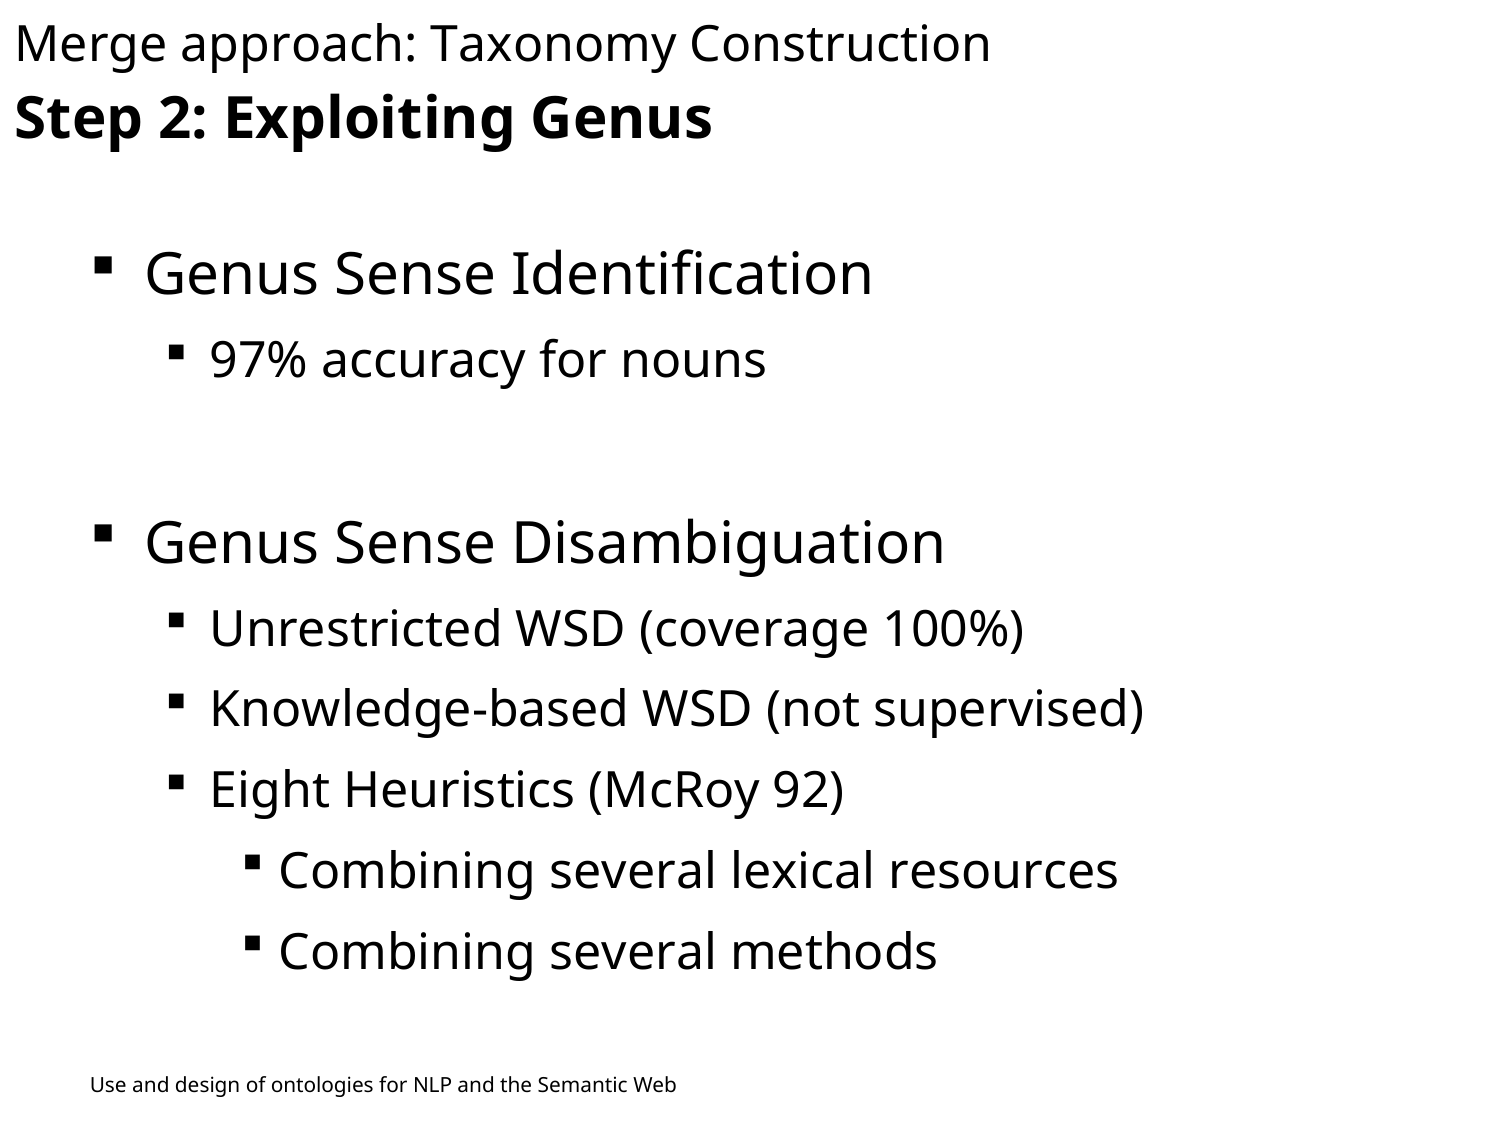

Merge approach: Taxonomy Construction
Step 2: Exploiting Genus
# Genus Sense Identification
97% accuracy for nouns
Genus Sense Disambiguation
Unrestricted WSD (coverage 100%)
Knowledge-based WSD (not supervised)
Eight Heuristics (McRoy 92)
Combining several lexical resources
Combining several methods